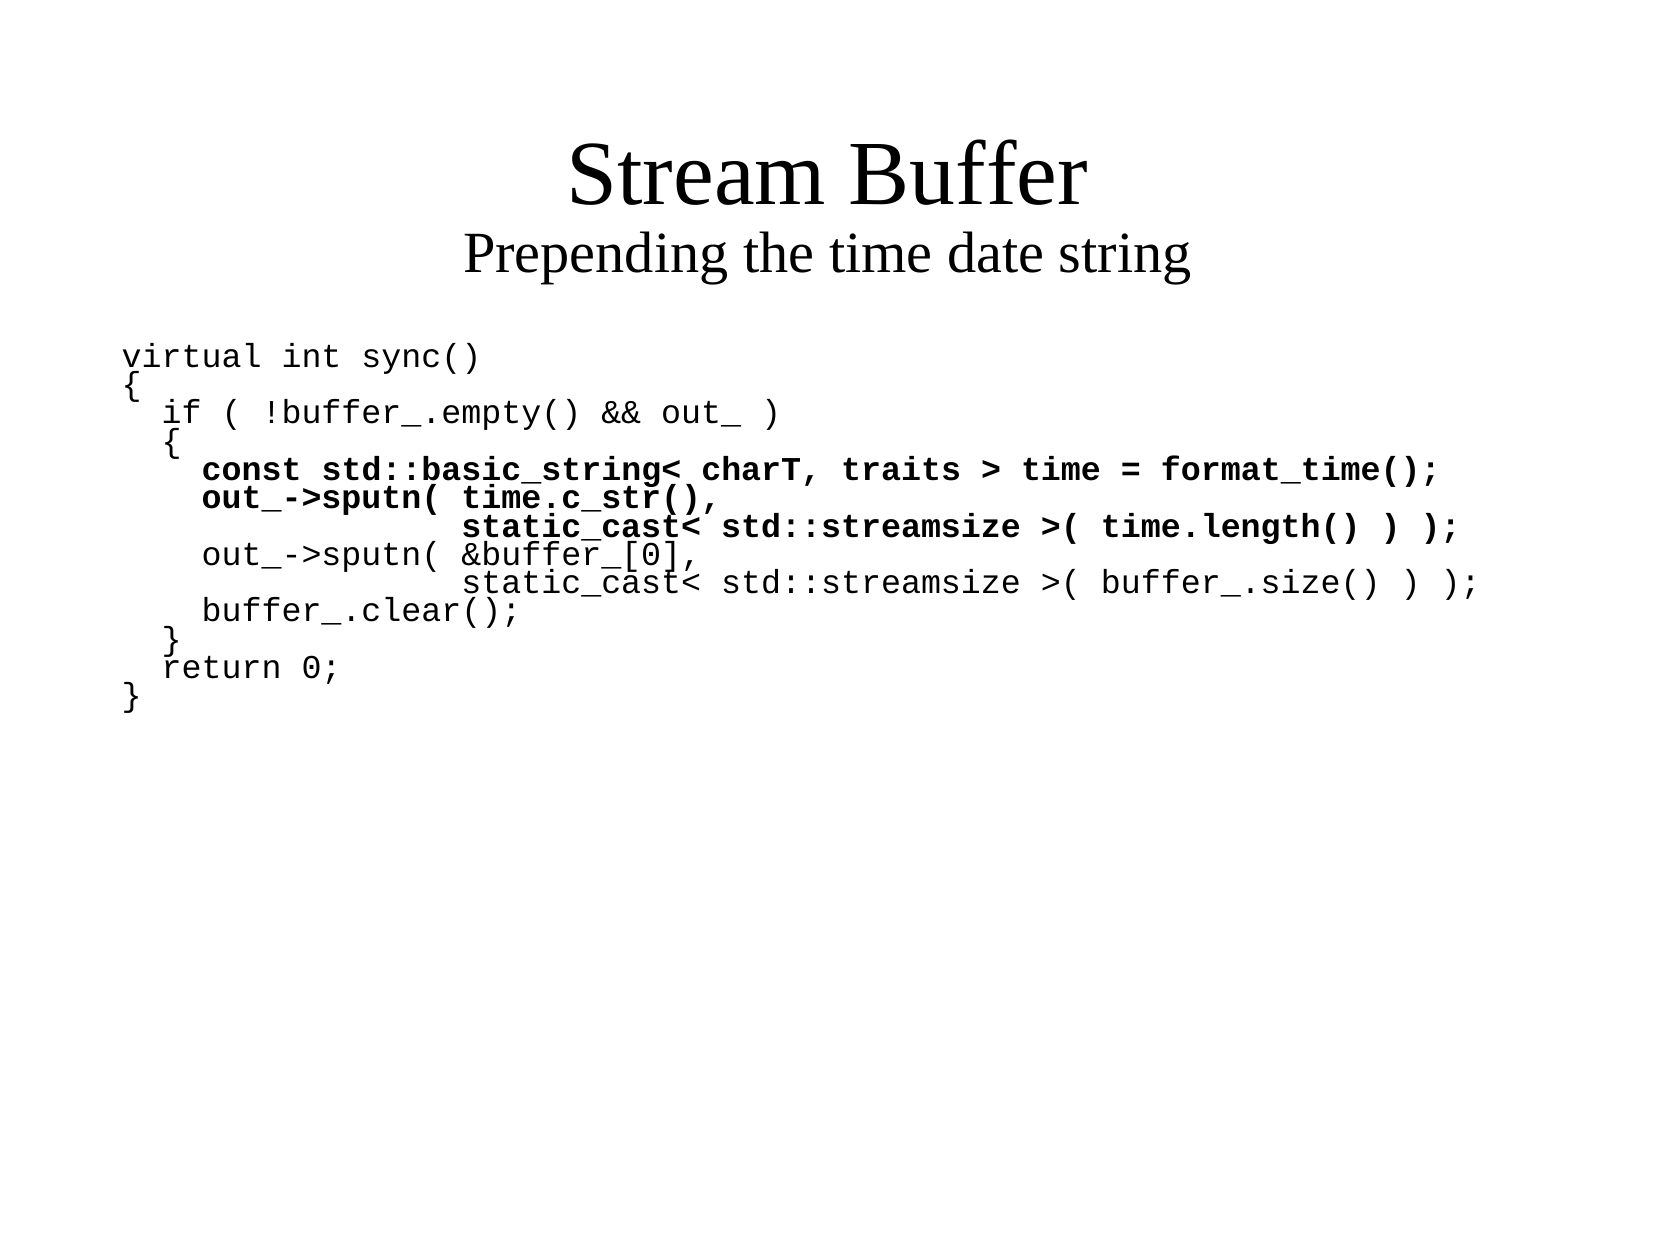

# Stream Buffer Prepending the time date string
virtual int sync()
{
 if ( !buffer_.empty() && out_ )
 {
 const std::basic_string< charT, traits > time = format_time();
 out_->sputn( time.c_str(),
 static_cast< std::streamsize >( time.length() ) );
 out_->sputn( &buffer_[0],
 static_cast< std::streamsize >( buffer_.size() ) );
 buffer_.clear();
 }
 return 0;
}